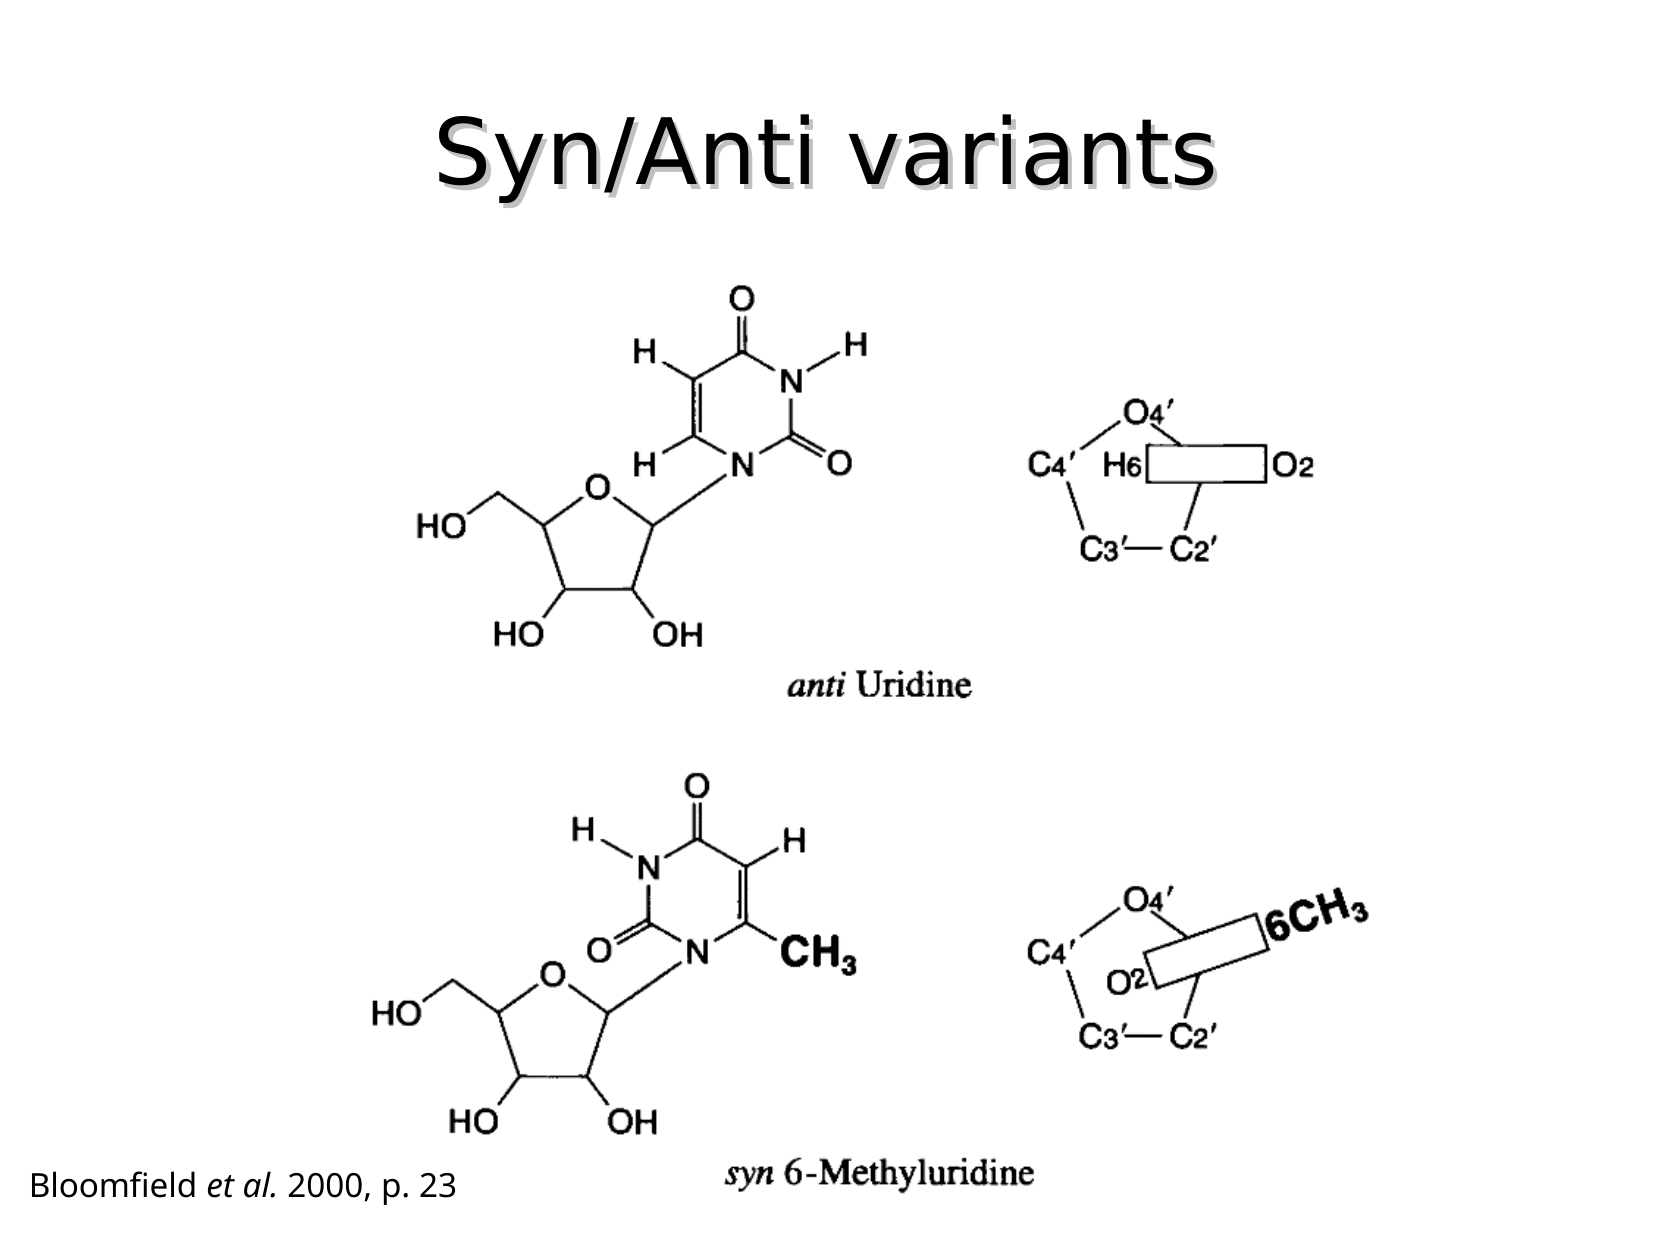

# Syn/Anti variants
Bloomfield et al. 2000, p. 23